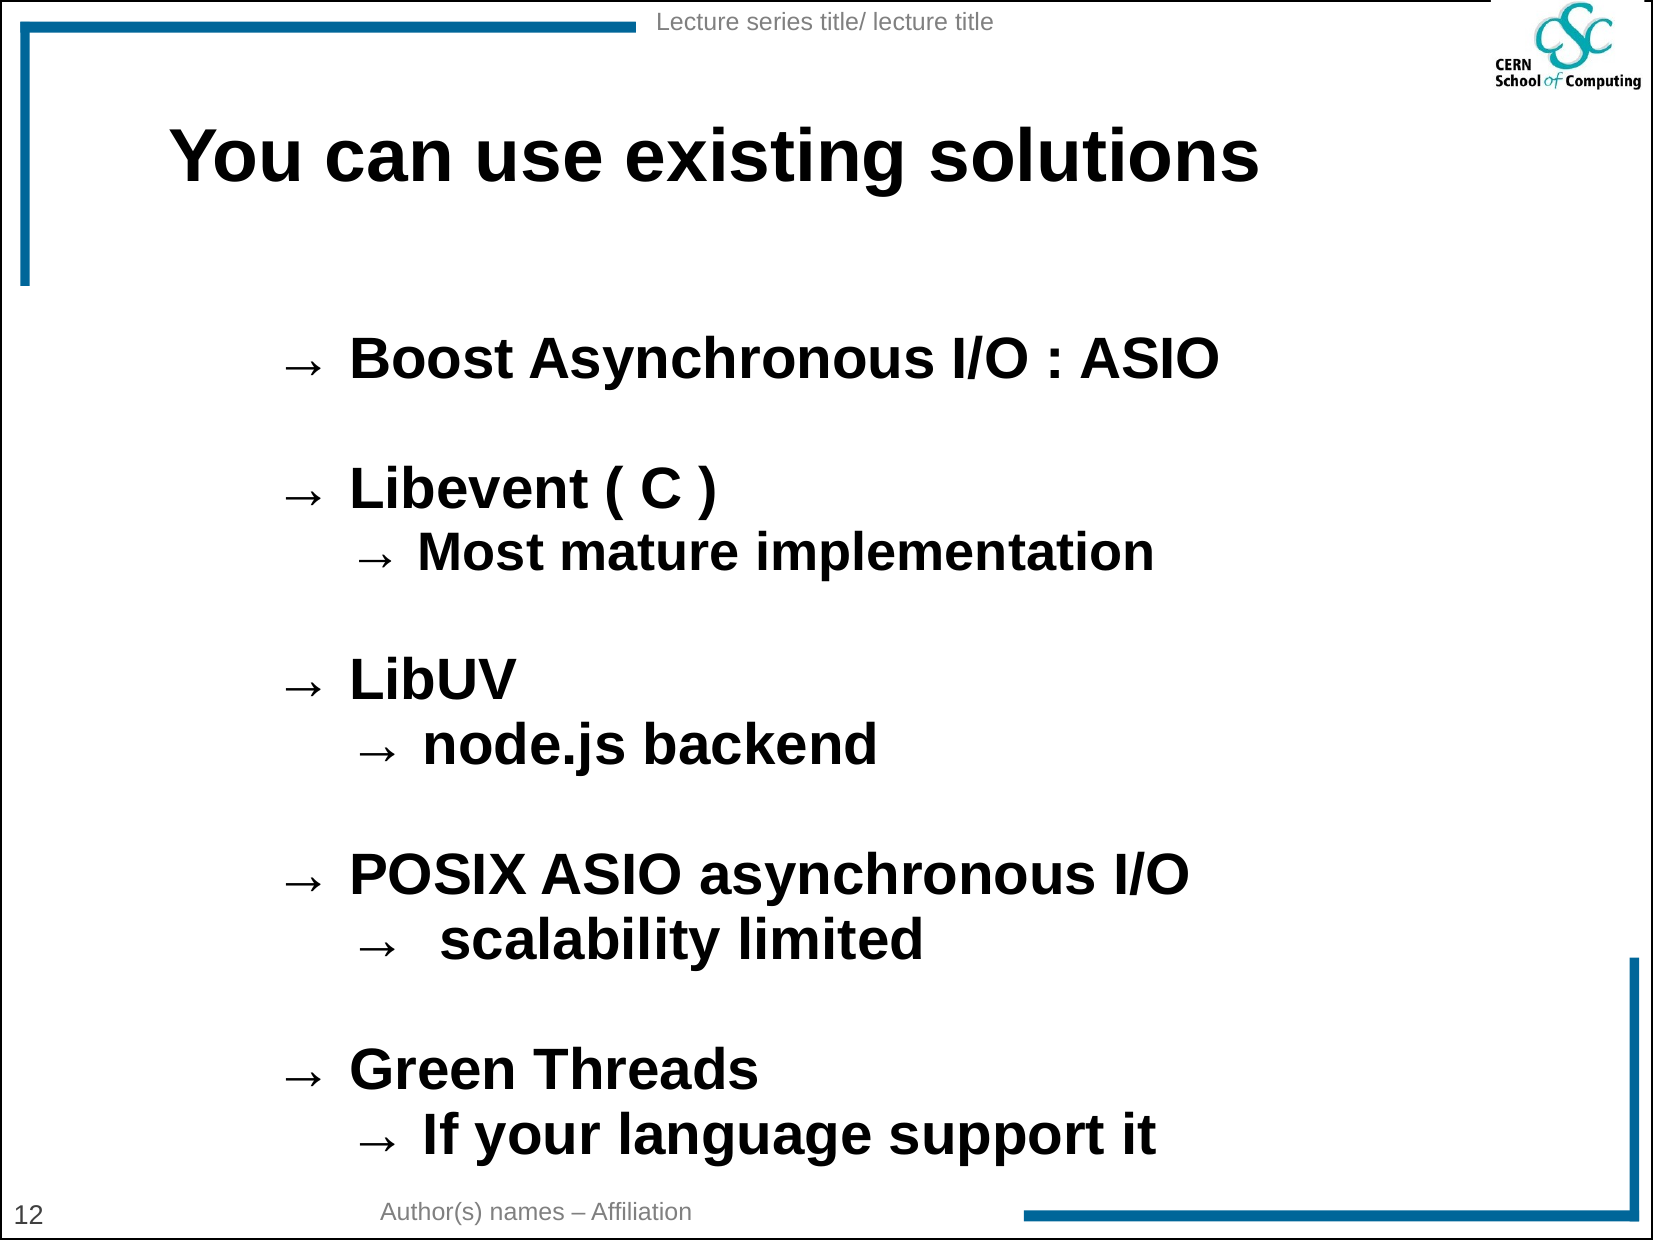

You can use existing solutions
→ Boost Asynchronous I/O : ASIO
→ Libevent ( C )
	→ Most mature implementation
→ LibUV
	→ node.js backend
→ POSIX ASIO asynchronous I/O
	→ scalability limited
→ Green Threads
	→ If your language support it